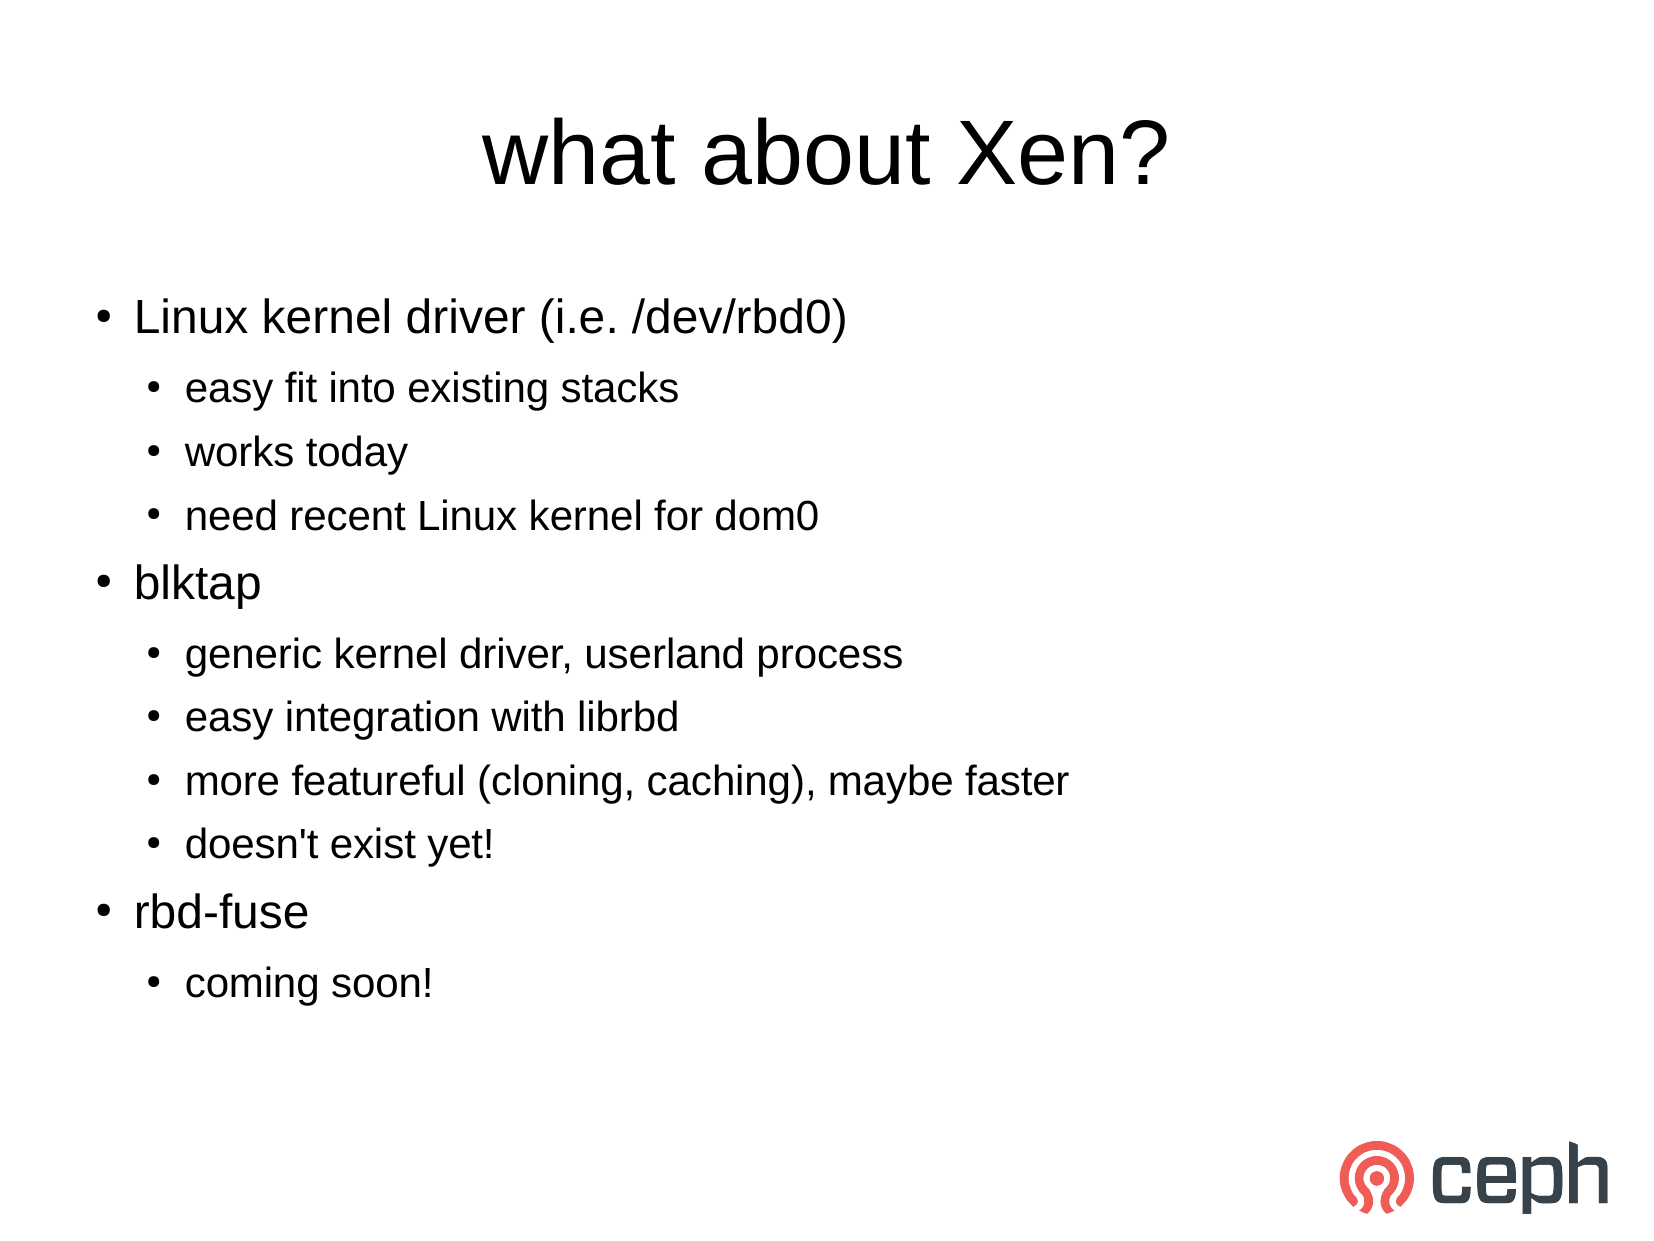

# what about Xen?
Linux kernel driver (i.e. /dev/rbd0)
easy fit into existing stacks
works today
need recent Linux kernel for dom0
blktap
generic kernel driver, userland process
easy integration with librbd
more featureful (cloning, caching), maybe faster
doesn't exist yet!
rbd-fuse
coming soon!